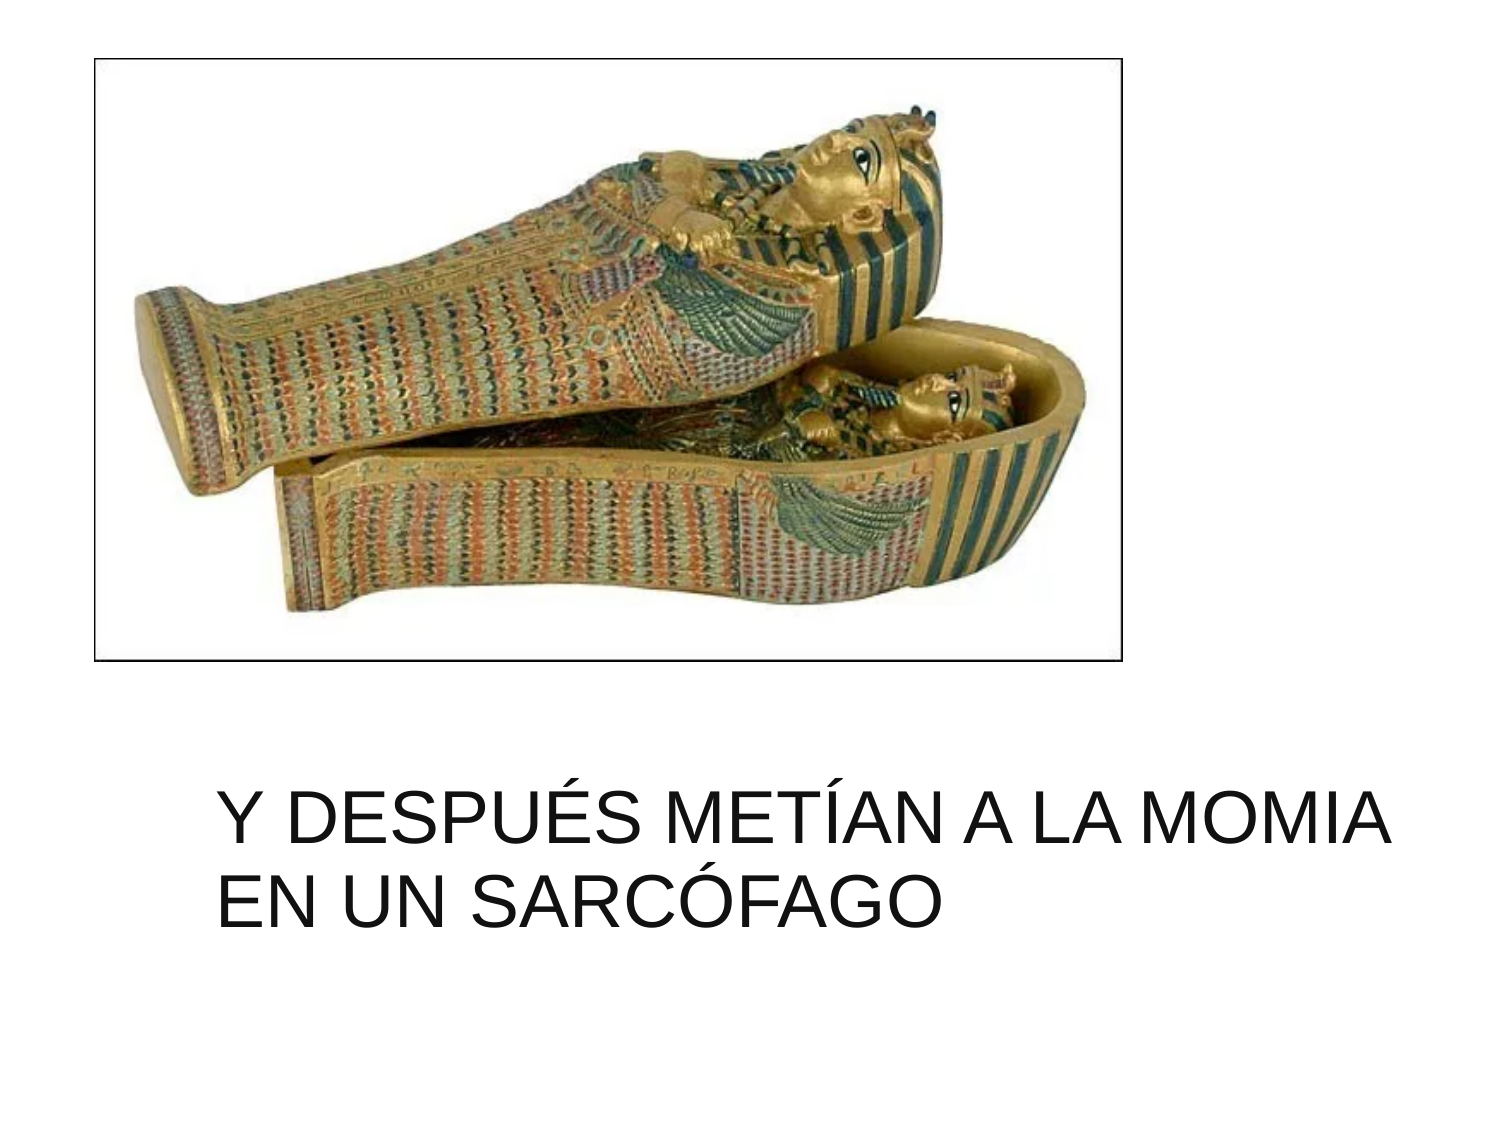

#
Y DESPUÉS METÍAN A LA MOMIA
EN UN SARCÓFAGO